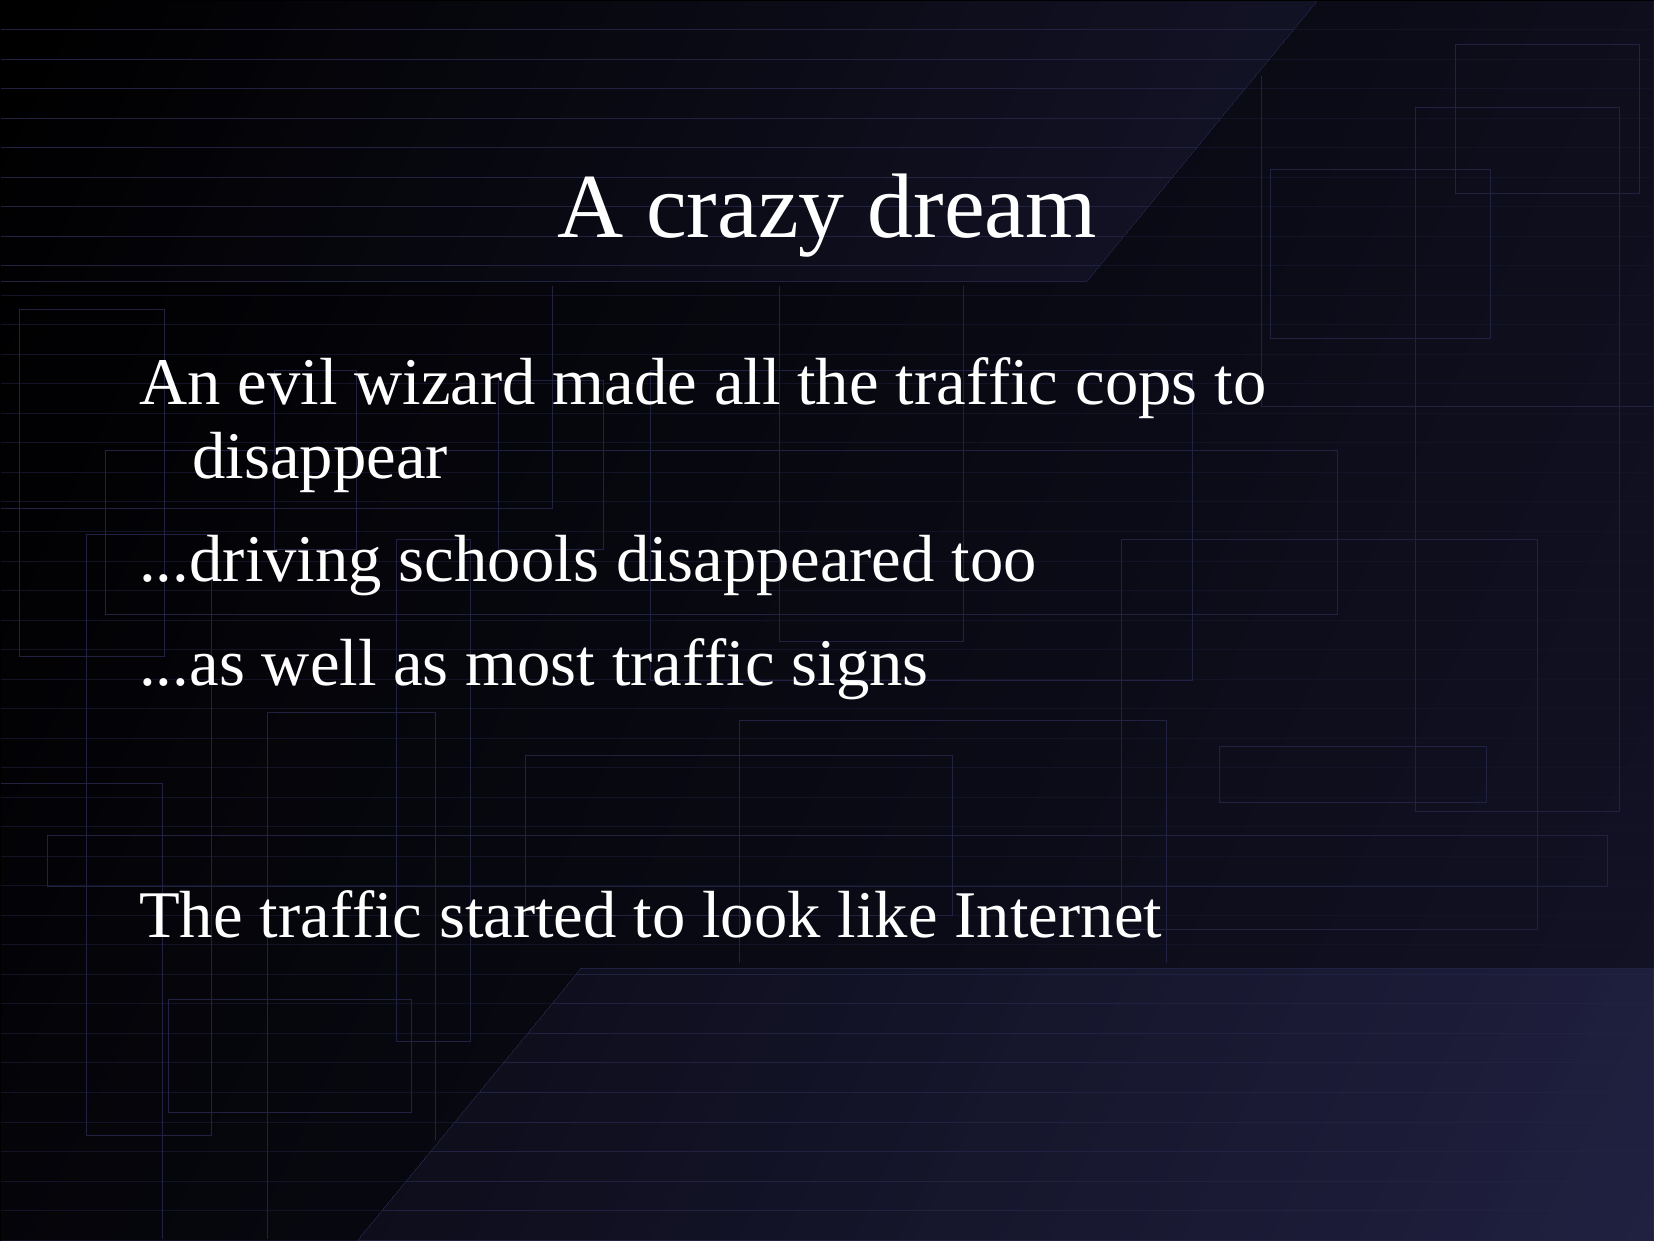

# A crazy dream
An evil wizard made all the traffic cops to disappear
...driving schools disappeared too
...as well as most traffic signs
The traffic started to look like Internet